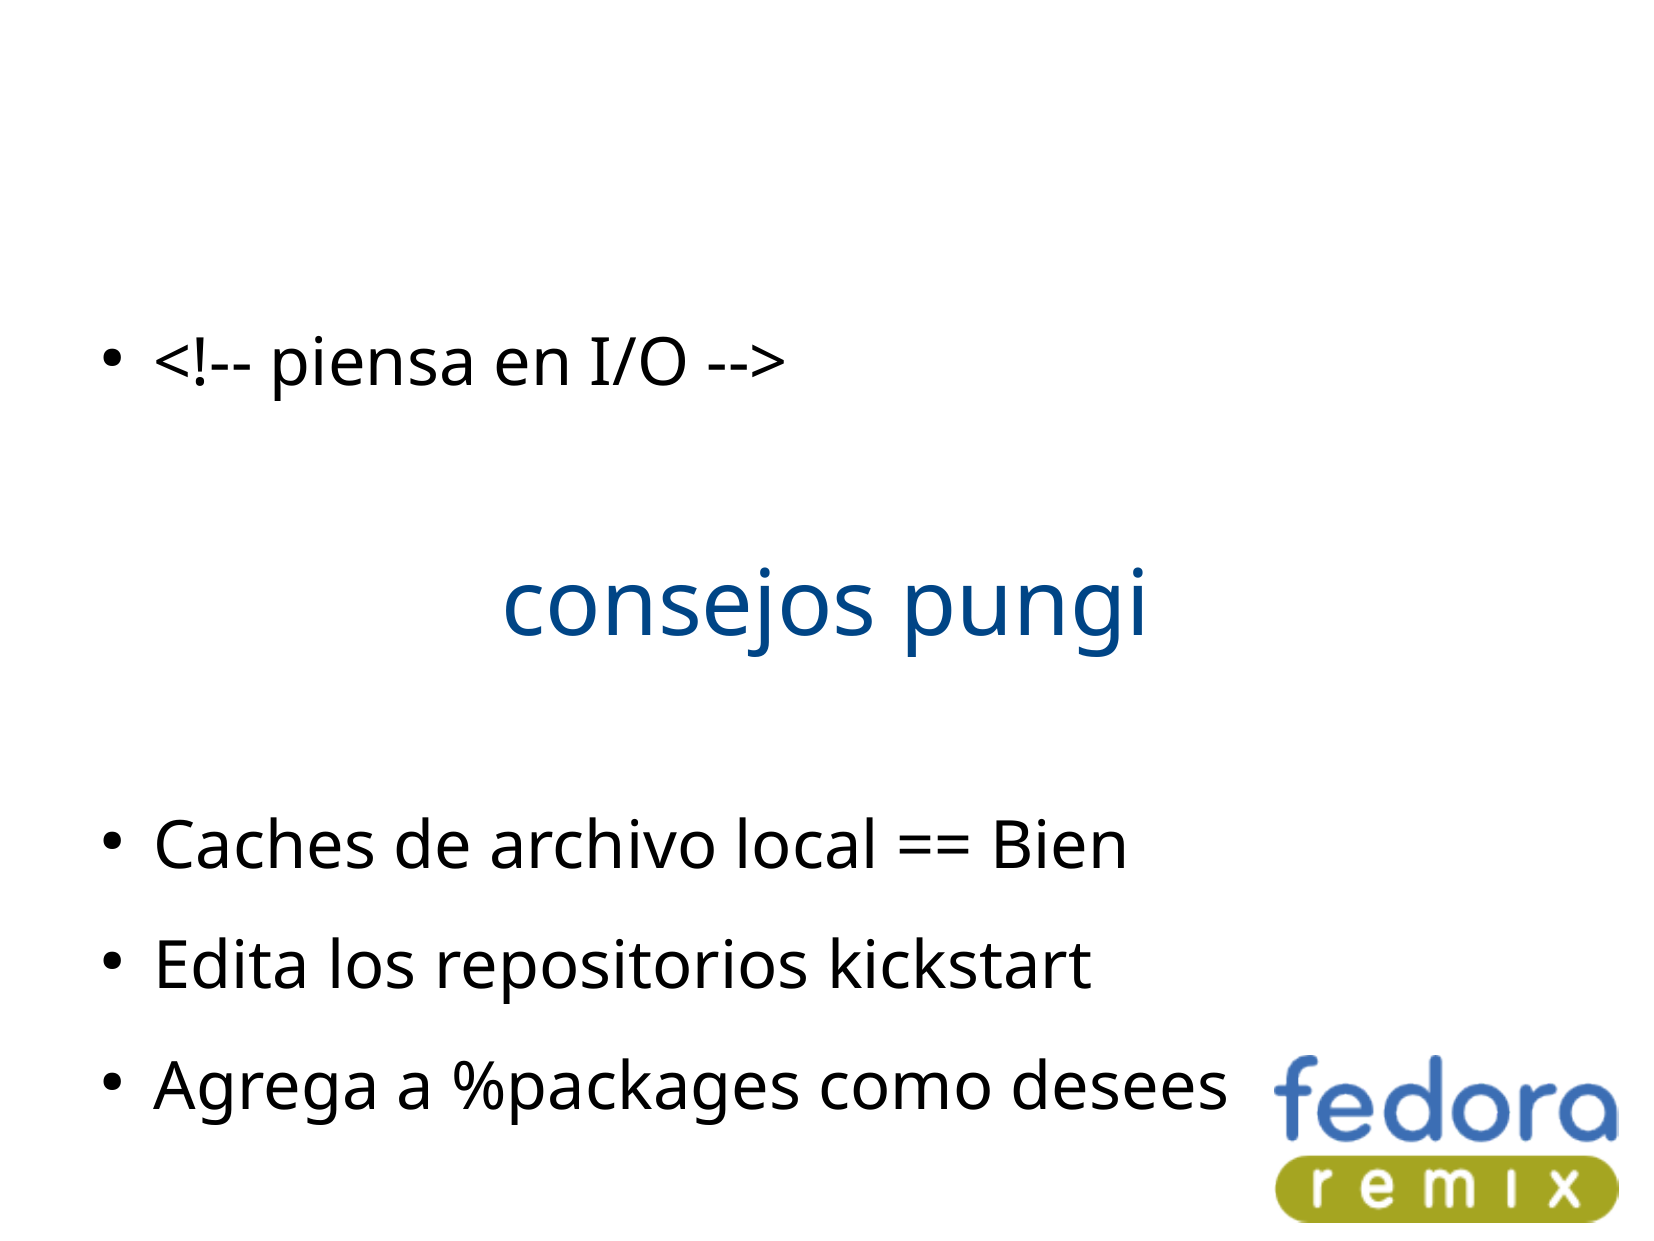

<!-- piensa en I/O -->
Caches de archivo local == Bien
Edita los repositorios kickstart
Agrega a %packages como desees
# consejos pungi